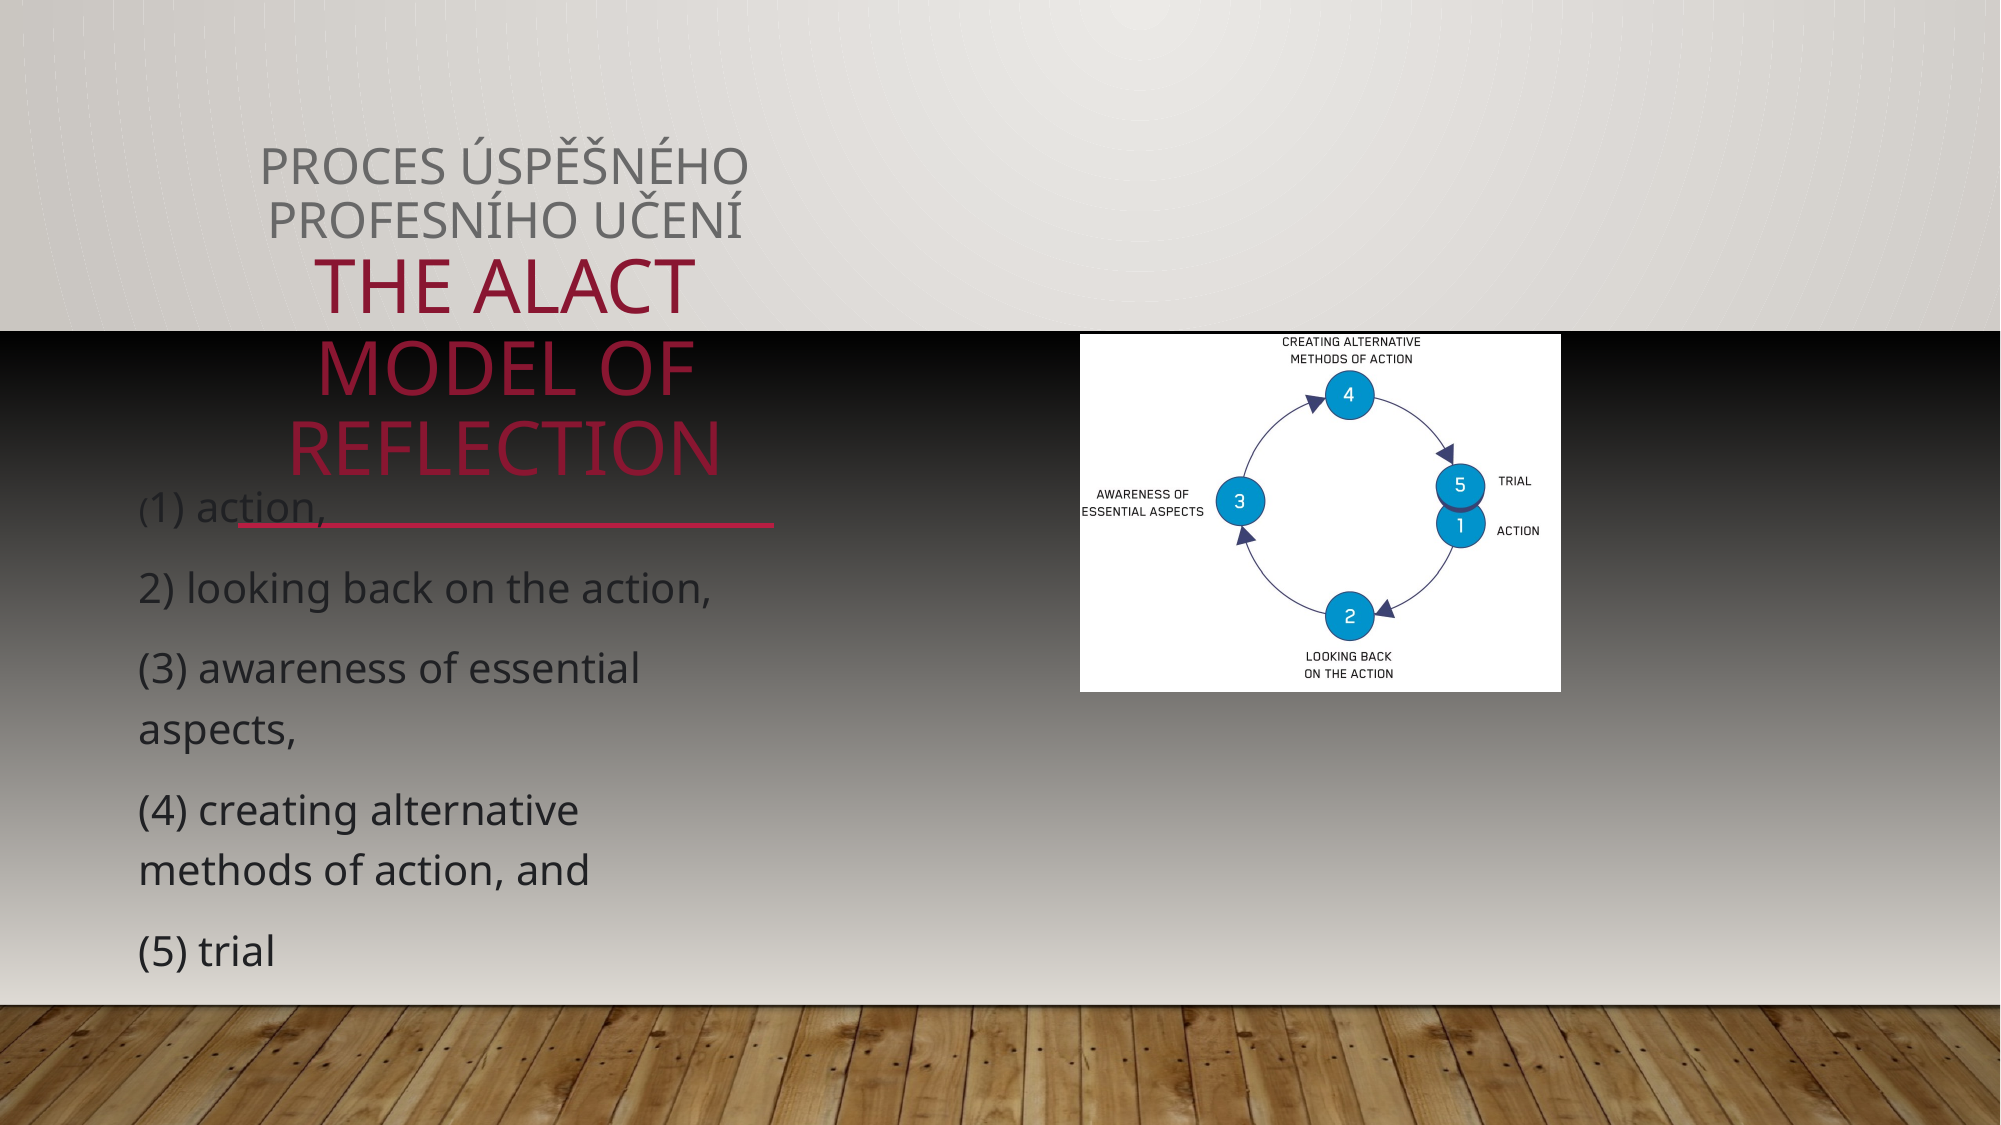

# Proces úspěšného profesního učení The ALACT model of reflection
(1) action,
2) looking back on the action,
(3) awareness of essential aspects,
(4) creating alternative methods of action, and
(5) trial